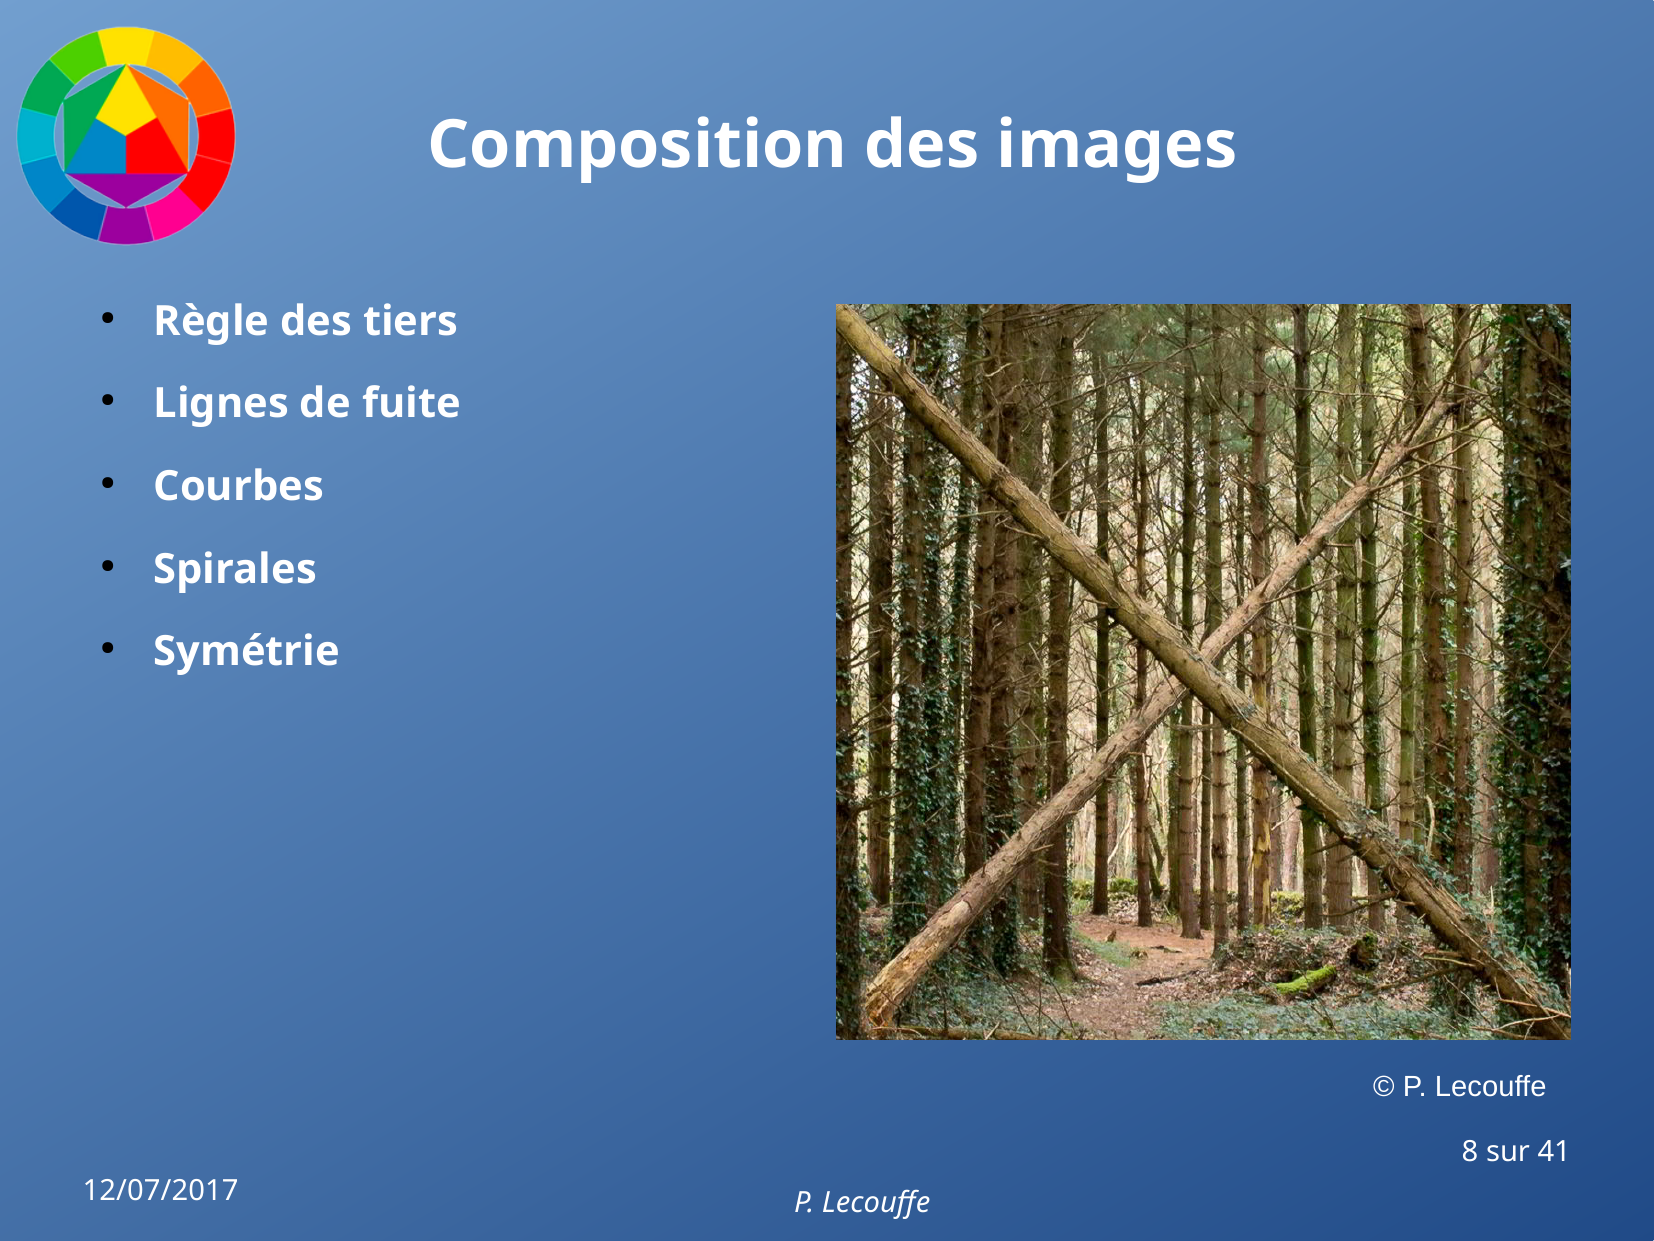

# Composition des images
Règle des tiers
Lignes de fuite
Courbes
Spirales
Symétrie
© P. Lecouffe
Bonjour
8